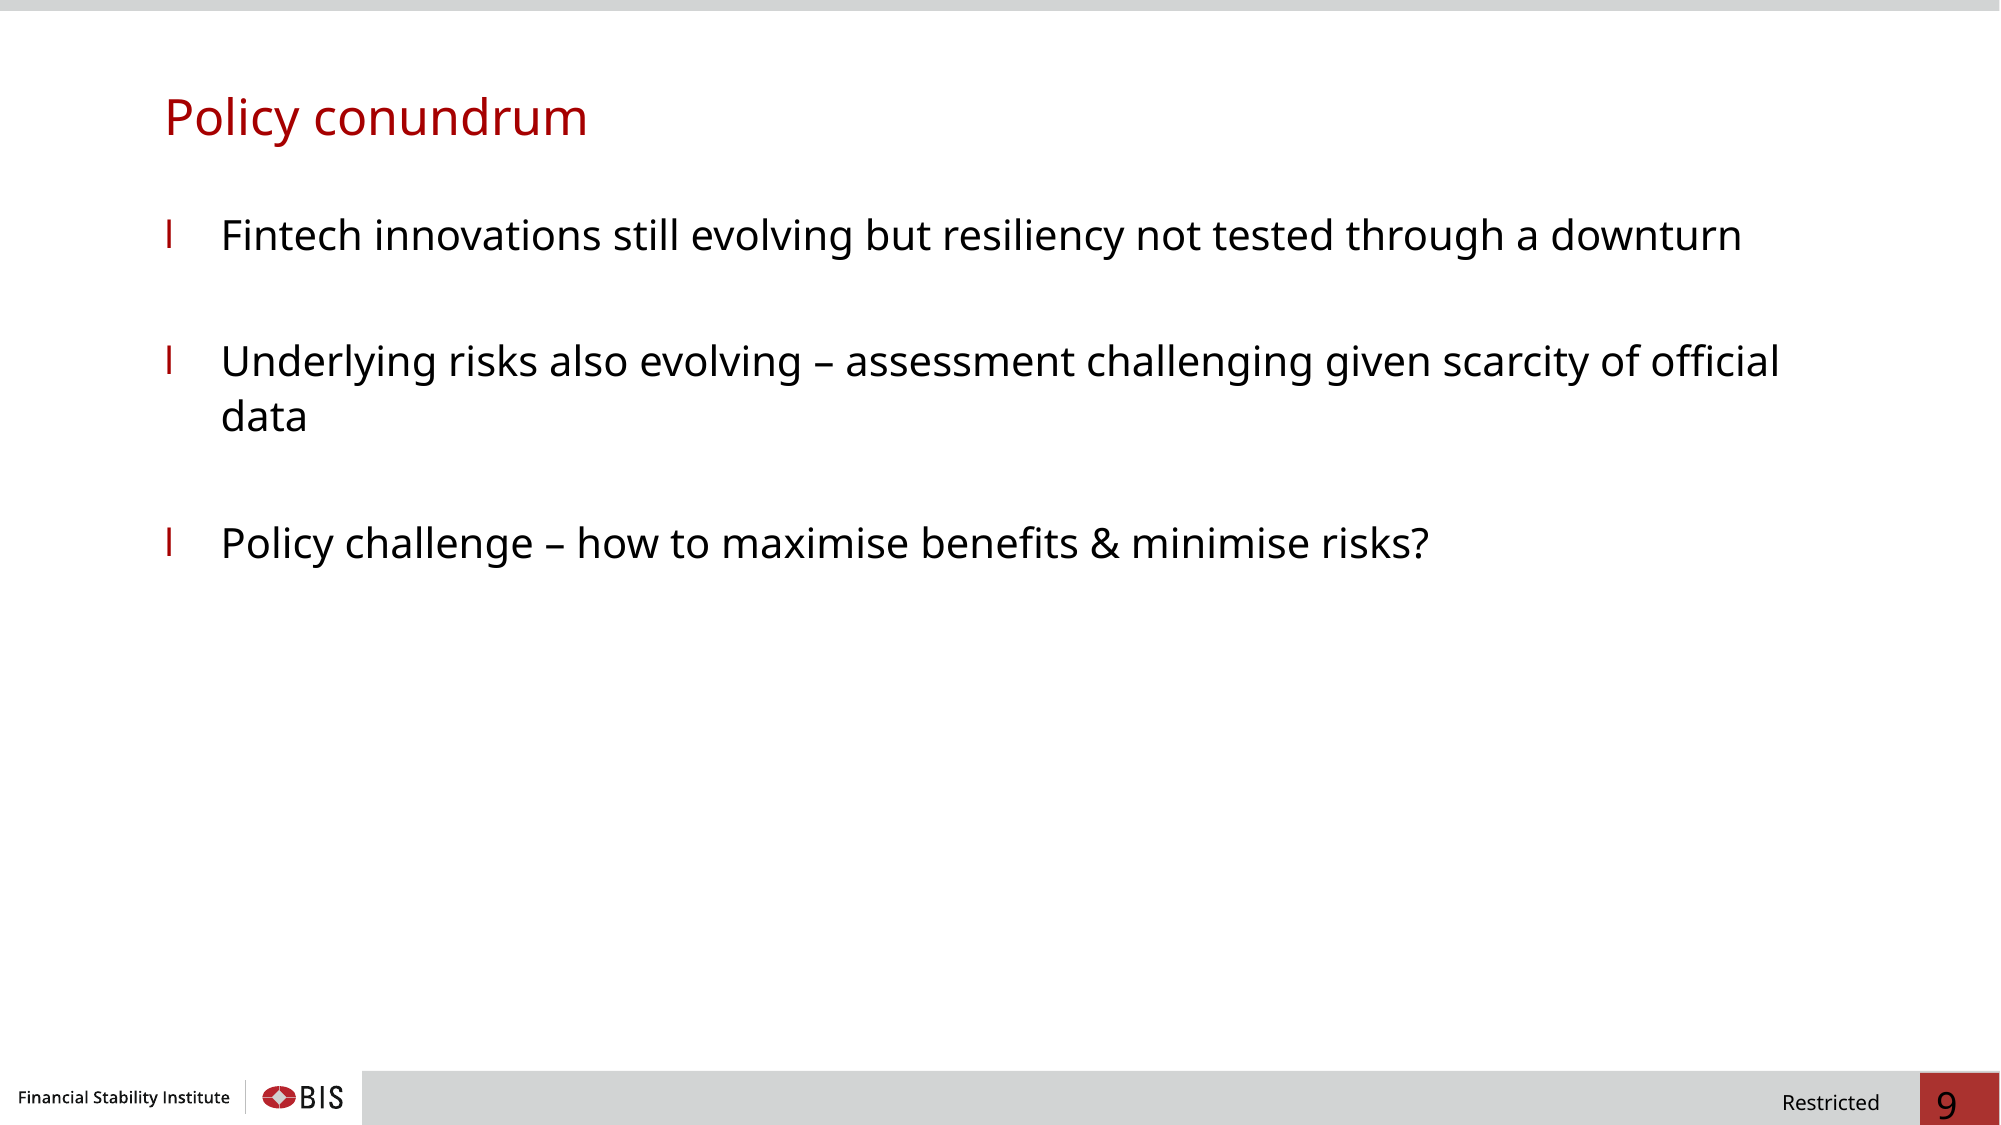

# Policy conundrum
Fintech innovations still evolving but resiliency not tested through a downturn
Underlying risks also evolving – assessment challenging given scarcity of official data
Policy challenge – how to maximise benefits & minimise risks?